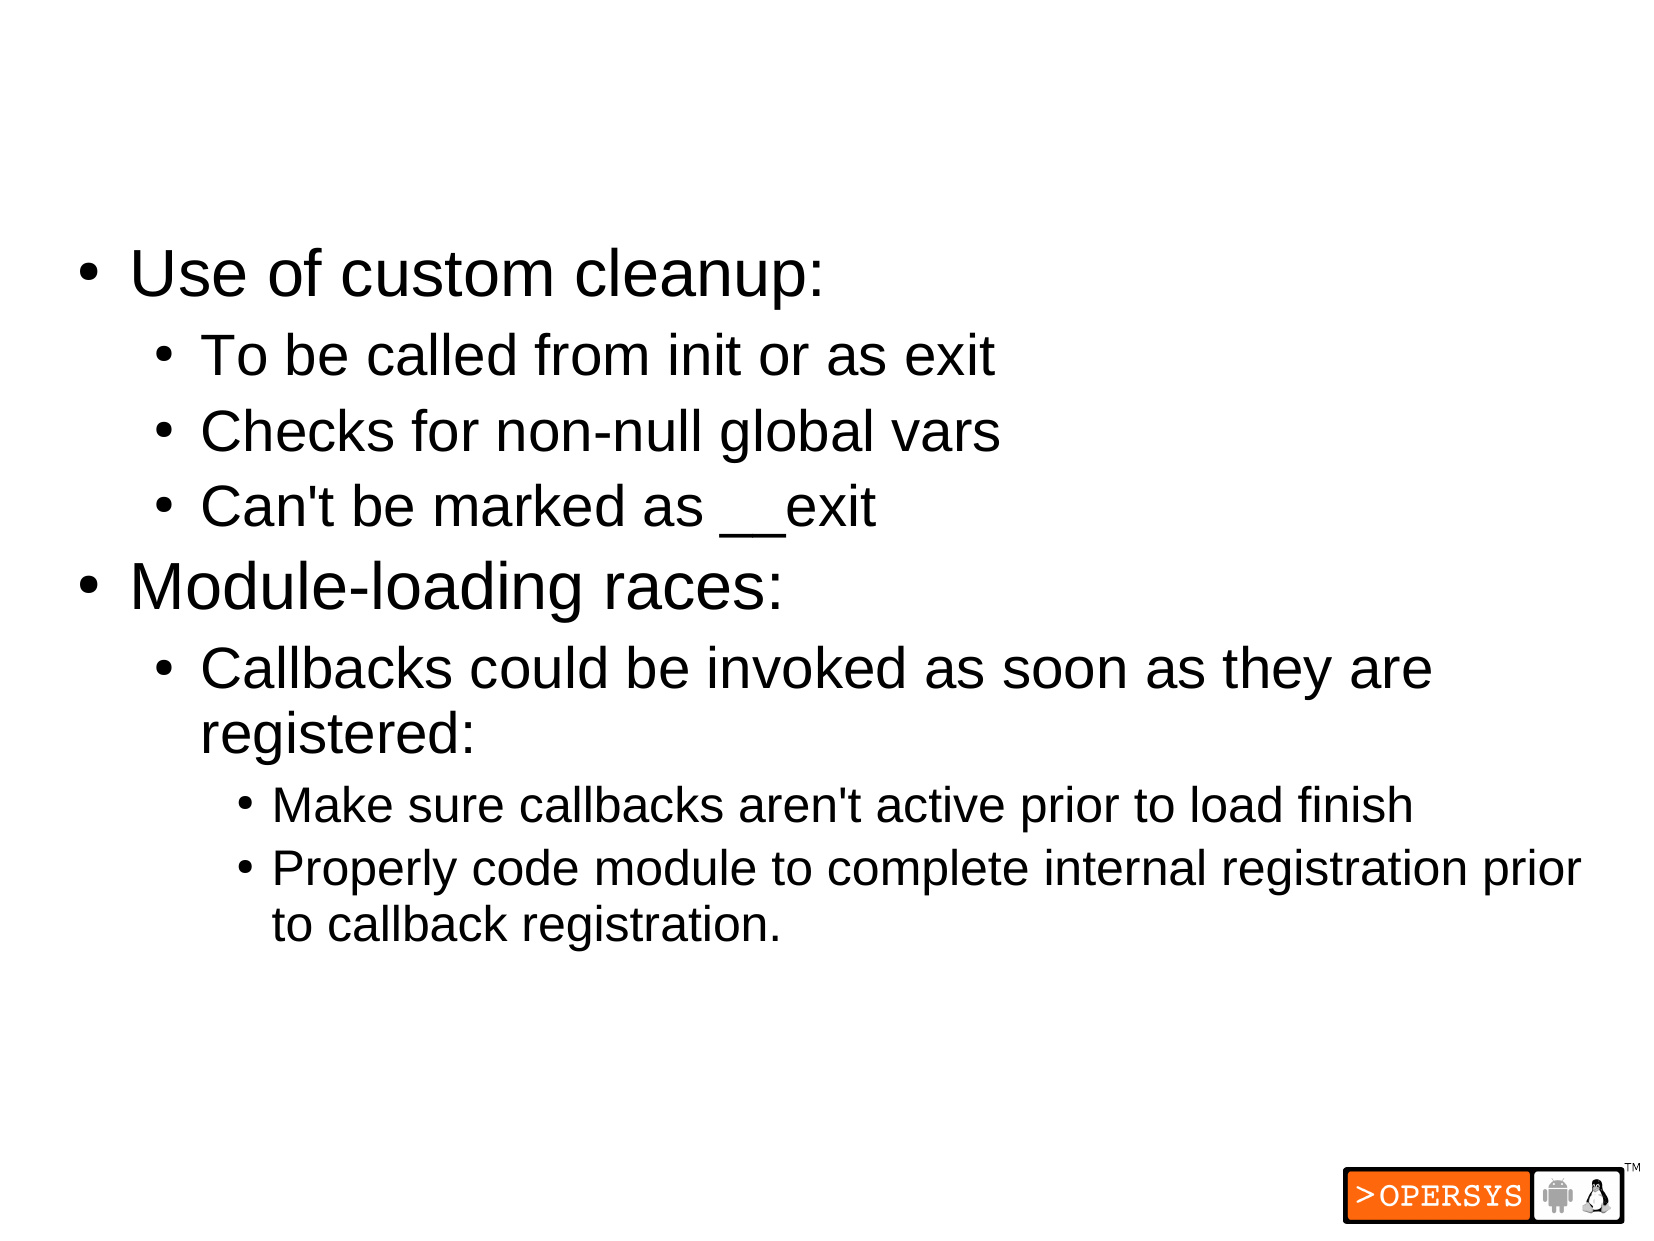

# Use of custom cleanup:
To be called from init or as exit
Checks for non-null global vars
Can't be marked as __exit
Module-loading races:
Callbacks could be invoked as soon as they are registered:
Make sure callbacks aren't active prior to load finish
Properly code module to complete internal registration prior to callback registration.